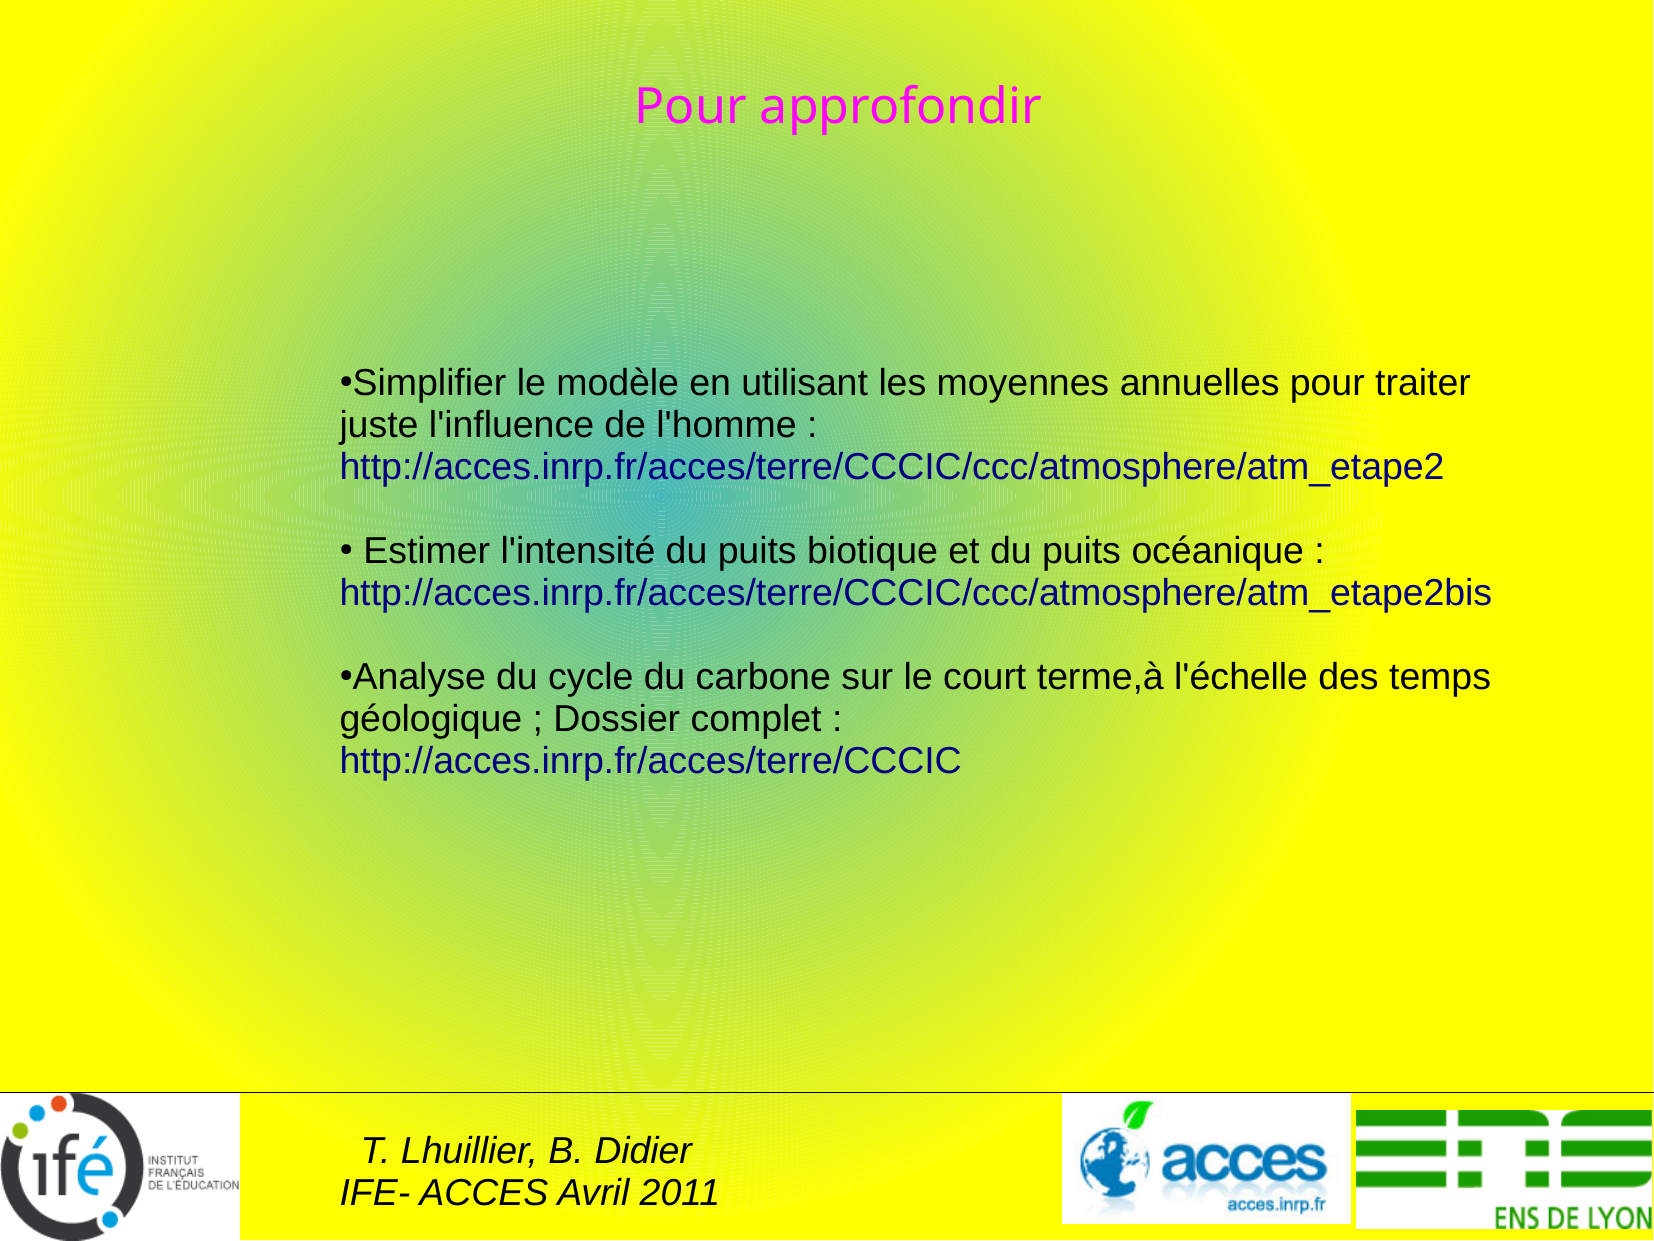

Pour approfondir
Simplifier le modèle en utilisant les moyennes annuelles pour traiter juste l'influence de l'homme :
http://acces.inrp.fr/acces/terre/CCCIC/ccc/atmosphere/atm_etape2
 Estimer l'intensité du puits biotique et du puits océanique :
http://acces.inrp.fr/acces/terre/CCCIC/ccc/atmosphere/atm_etape2bis
Analyse du cycle du carbone sur le court terme,à l'échelle des temps géologique ; Dossier complet :
http://acces.inrp.fr/acces/terre/CCCIC
 T. Lhuillier, B. Didier
IFE- ACCES Avril 2011